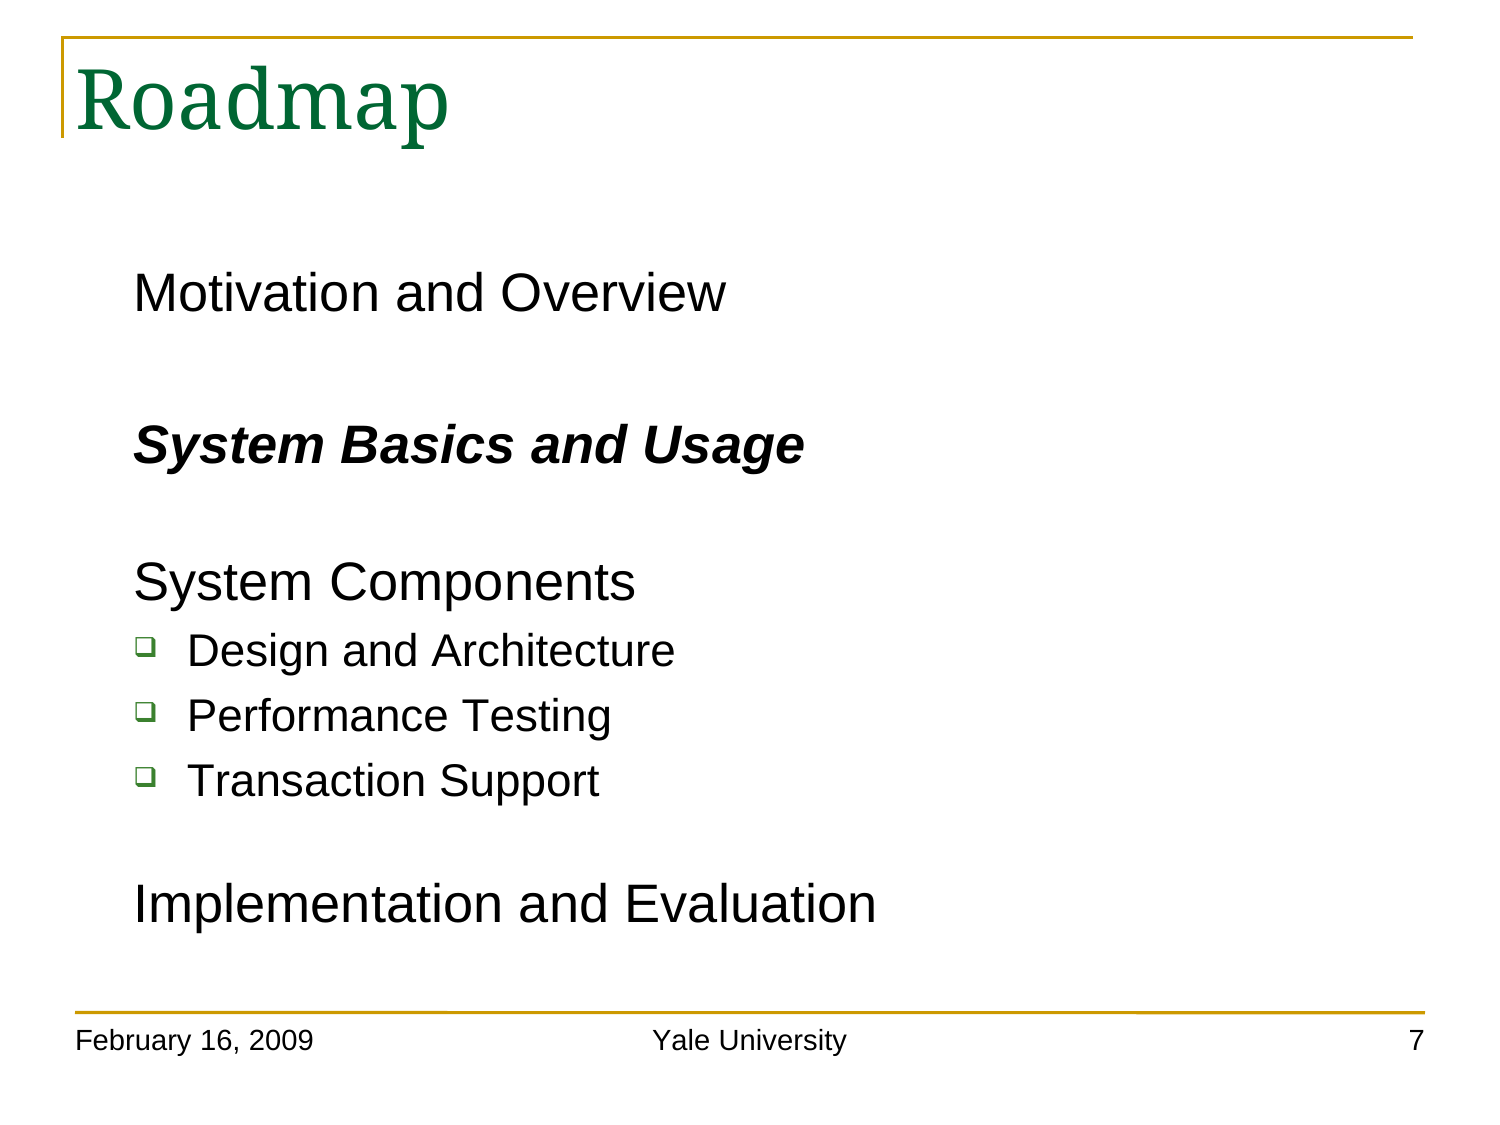

# Roadmap
Motivation and Overview
System Basics and Usage
System Components
Design and Architecture
Performance Testing
Transaction Support
Implementation and Evaluation
February 16, 2009
Yale University
7